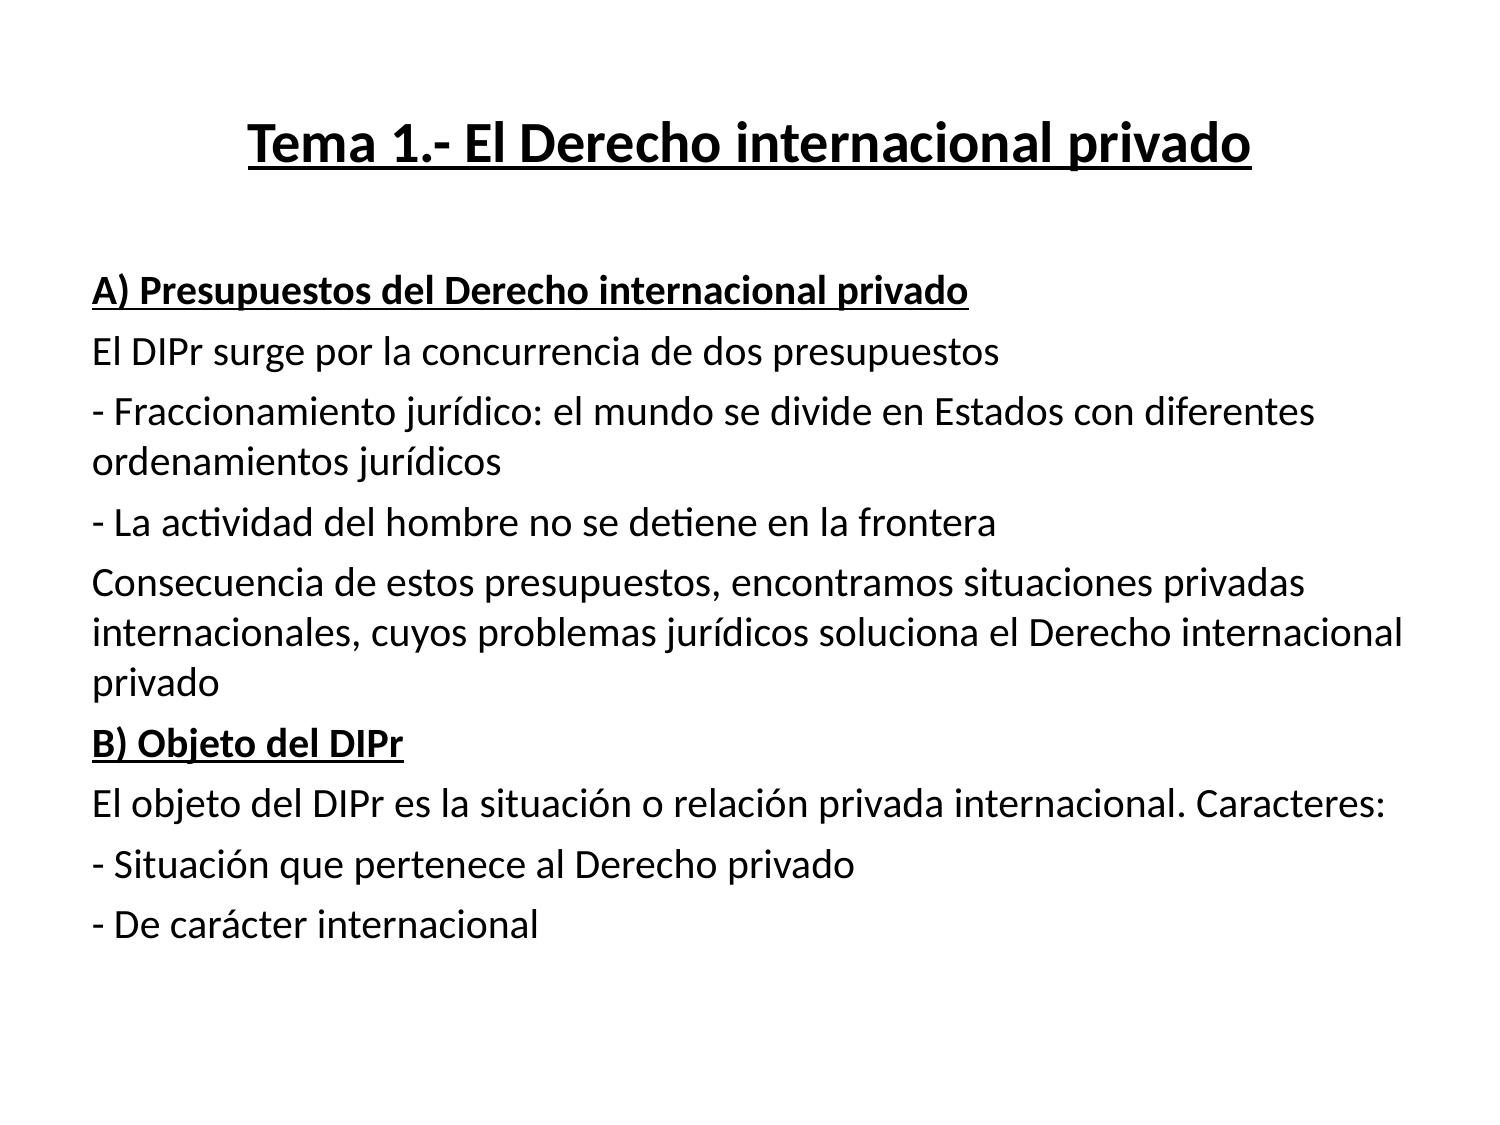

# Tema 1.- El Derecho internacional privado
A) Presupuestos del Derecho internacional privado
El DIPr surge por la concurrencia de dos presupuestos
- Fraccionamiento jurídico: el mundo se divide en Estados con diferentes ordenamientos jurídicos
- La actividad del hombre no se detiene en la frontera
Consecuencia de estos presupuestos, encontramos situaciones privadas internacionales, cuyos problemas jurídicos soluciona el Derecho internacional privado
B) Objeto del DIPr
El objeto del DIPr es la situación o relación privada internacional. Caracteres:
- Situación que pertenece al Derecho privado
- De carácter internacional